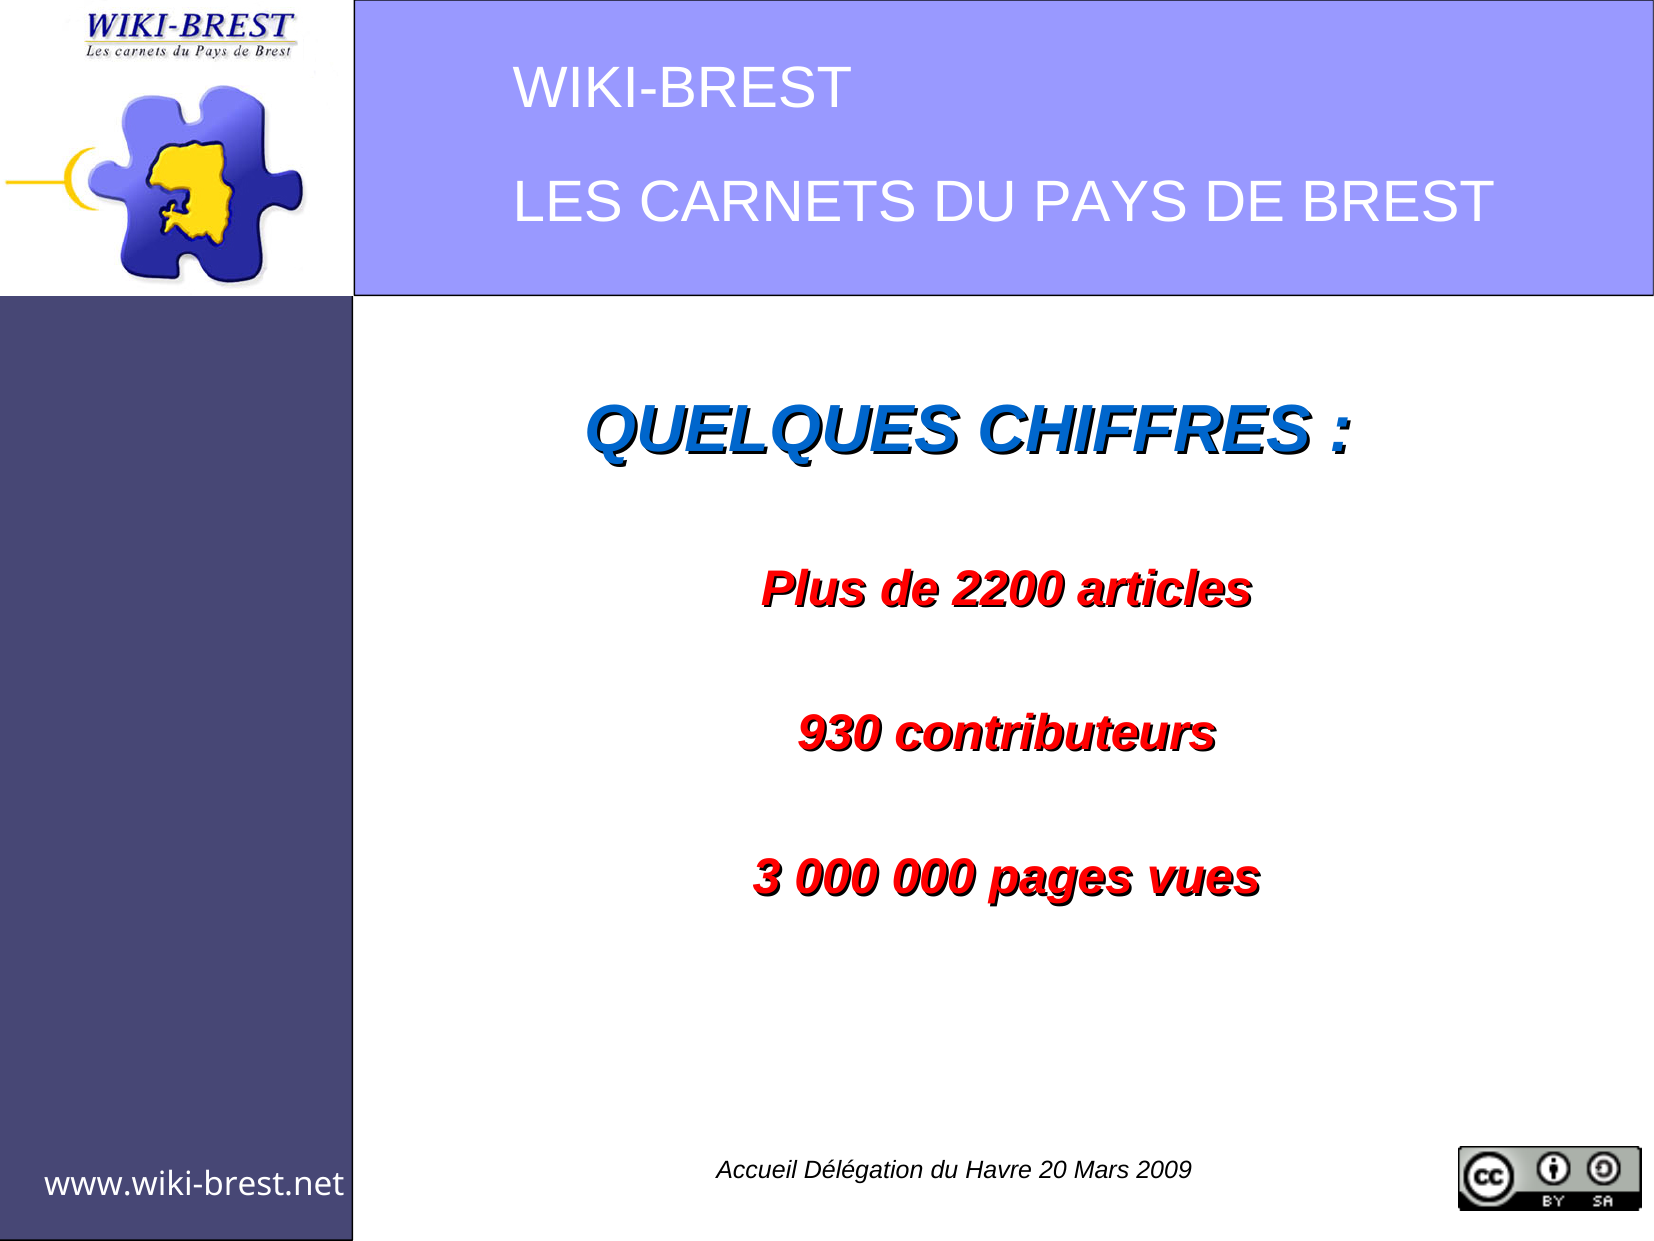

# QUELQUES CHIFFRES :
Plus de 2200 articles
930 contributeurs
3 000 000 pages vues